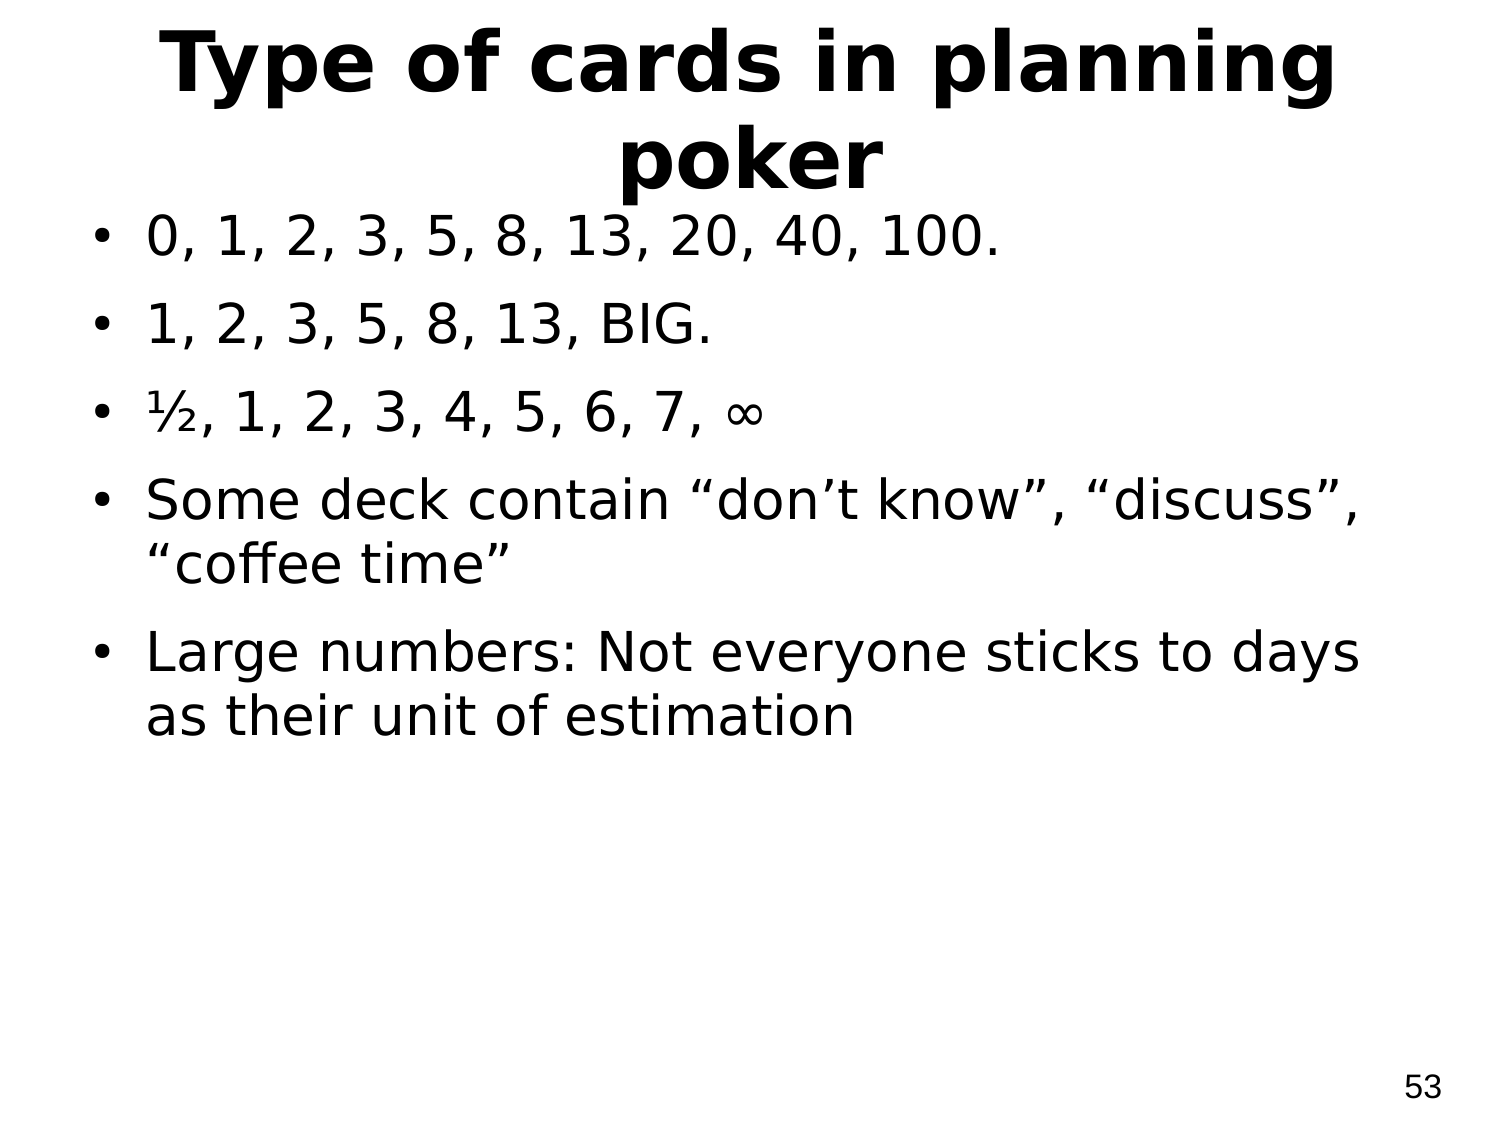

# Type of cards in planning poker
0, 1, 2, 3, 5, 8, 13, 20, 40, 100.
1, 2, 3, 5, 8, 13, BIG.
½, 1, 2, 3, 4, 5, 6, 7, ∞
Some deck contain “don’t know”, “discuss”, “coffee time”
Large numbers: Not everyone sticks to days as their unit of estimation